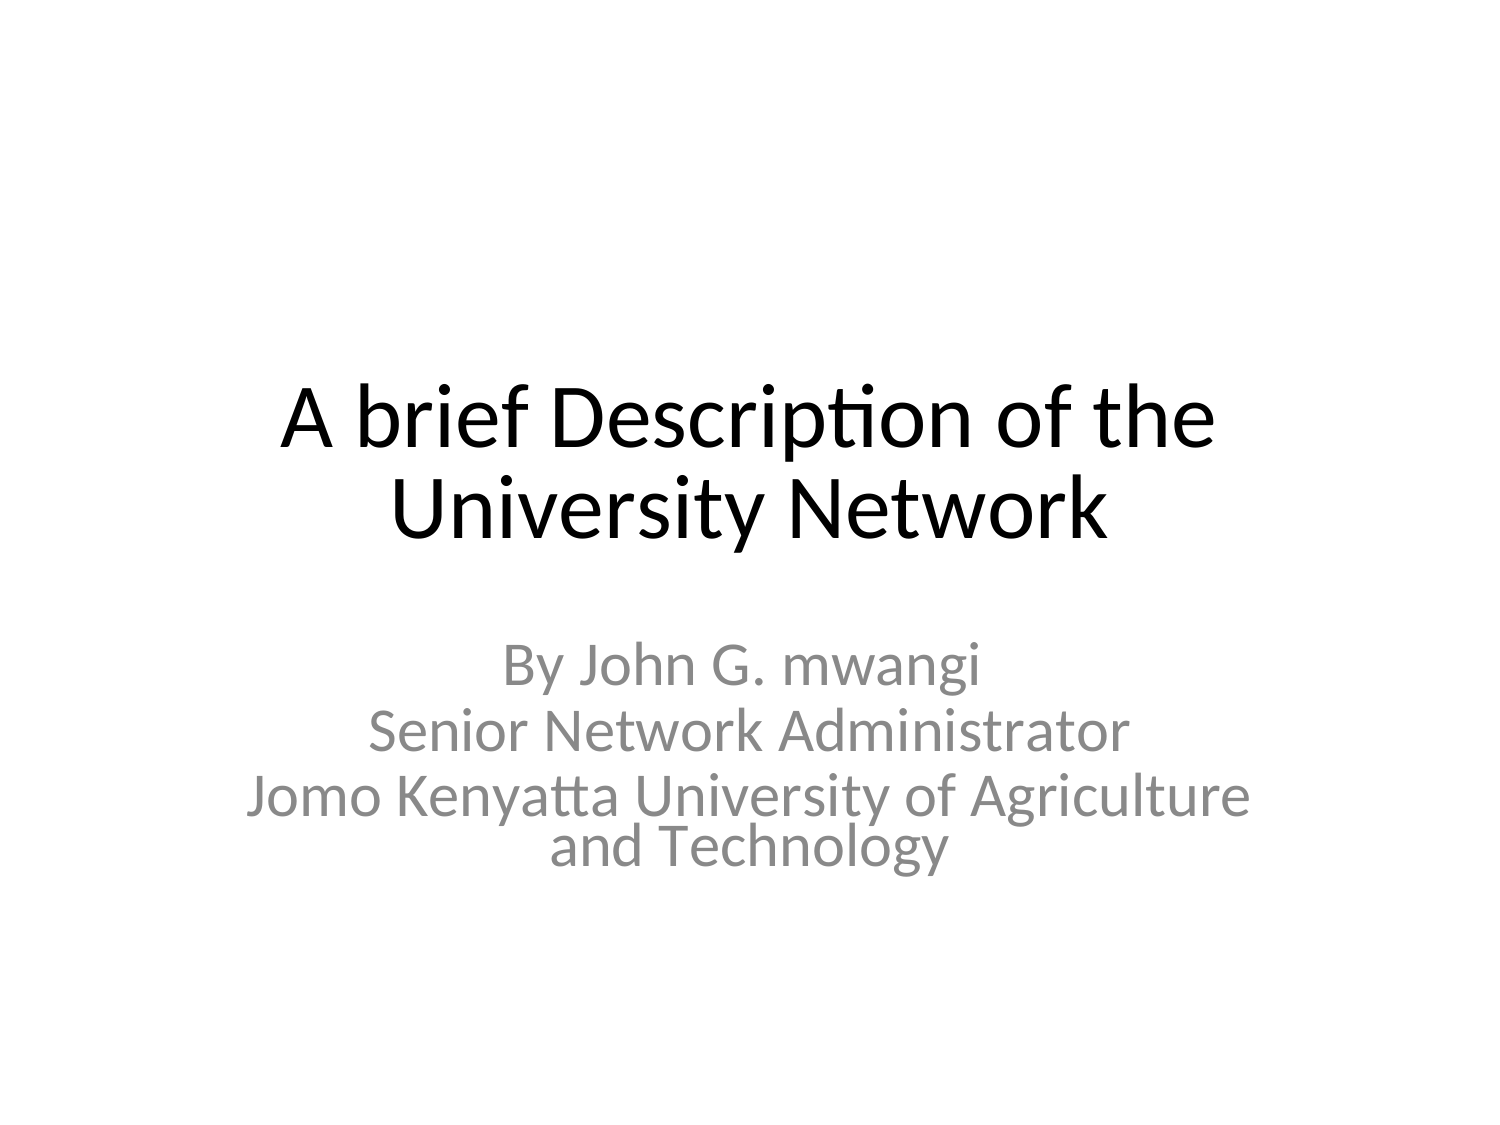

# A brief Description of the University Network
By John G. mwangi
Senior Network Administrator
Jomo Kenyatta University of Agriculture and Technology